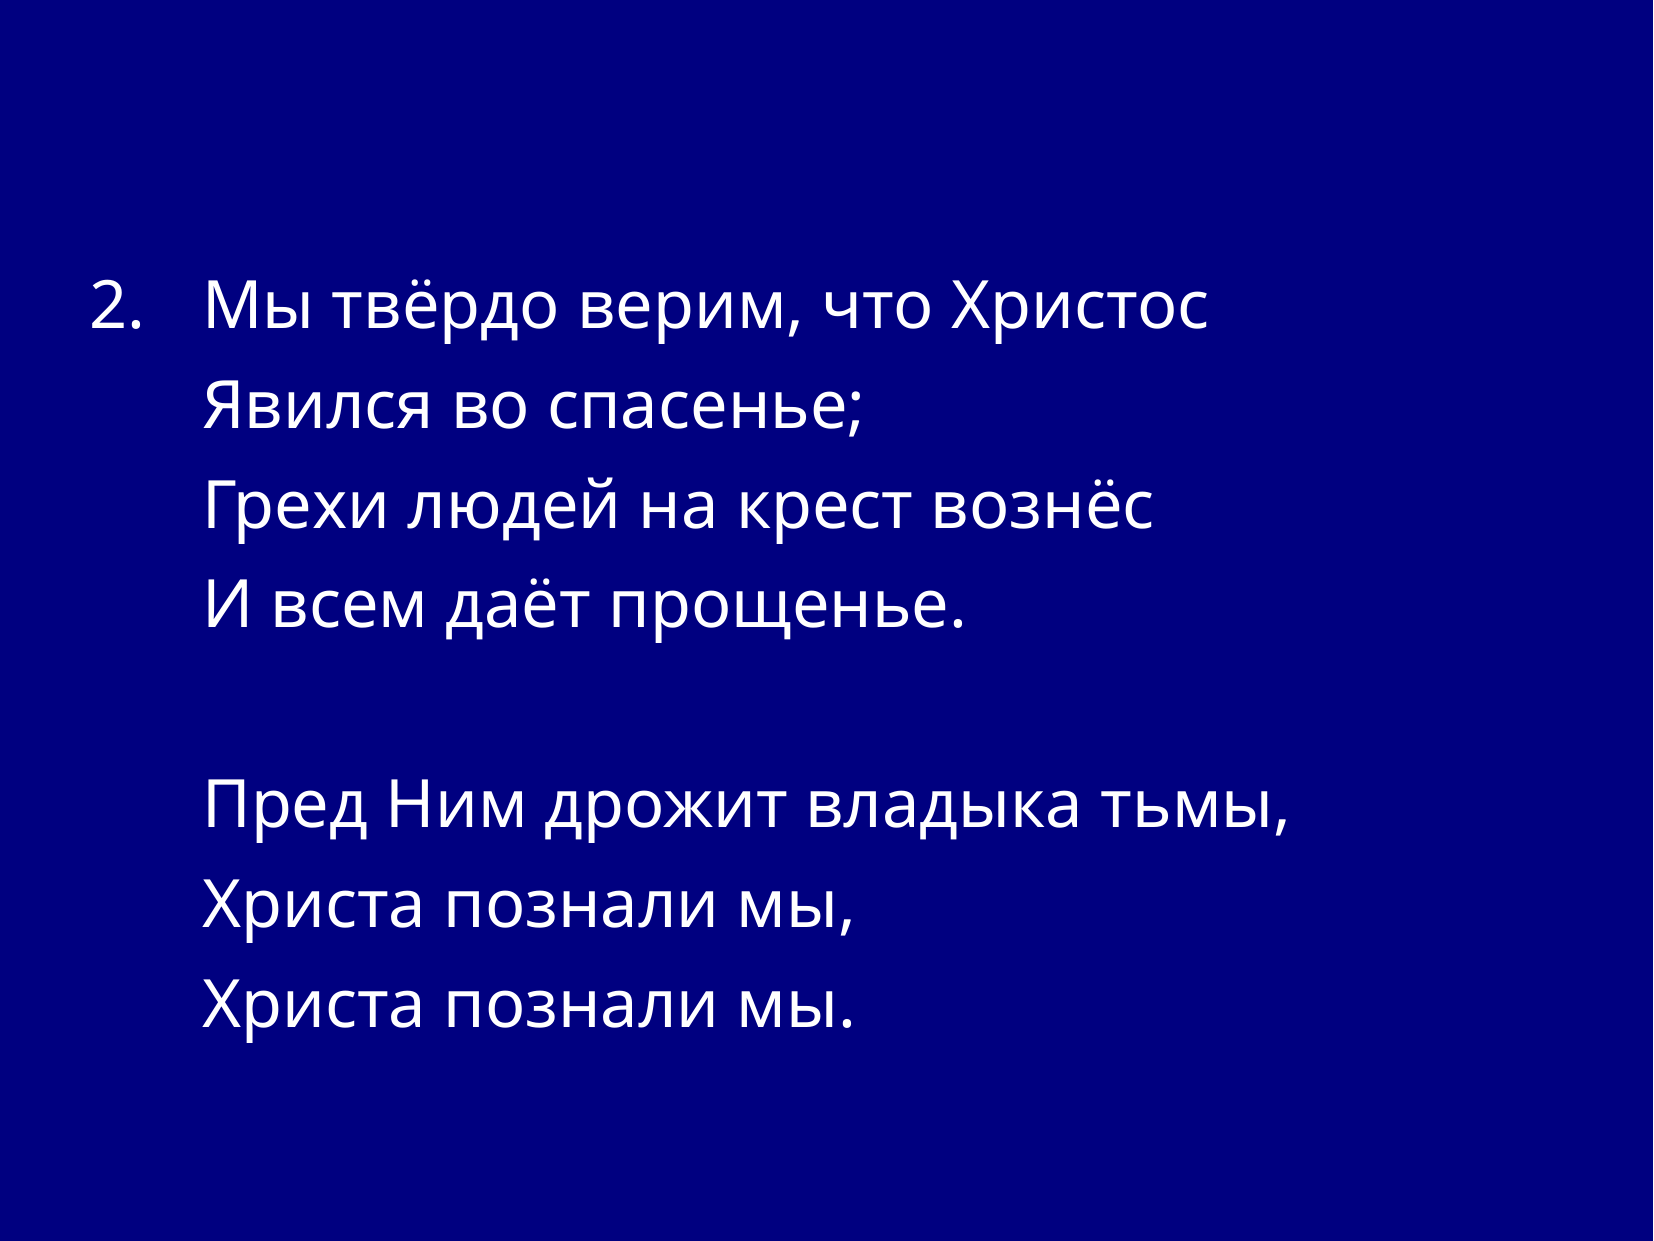

2.	Мы твёрдо верим, что Христос
	Явился во спасенье;
	Грехи людей на крест вознёс
	И всем даёт прощенье.
	Пред Ним дрожит владыка тьмы,
	Христа познали мы,
	Христа познали мы.